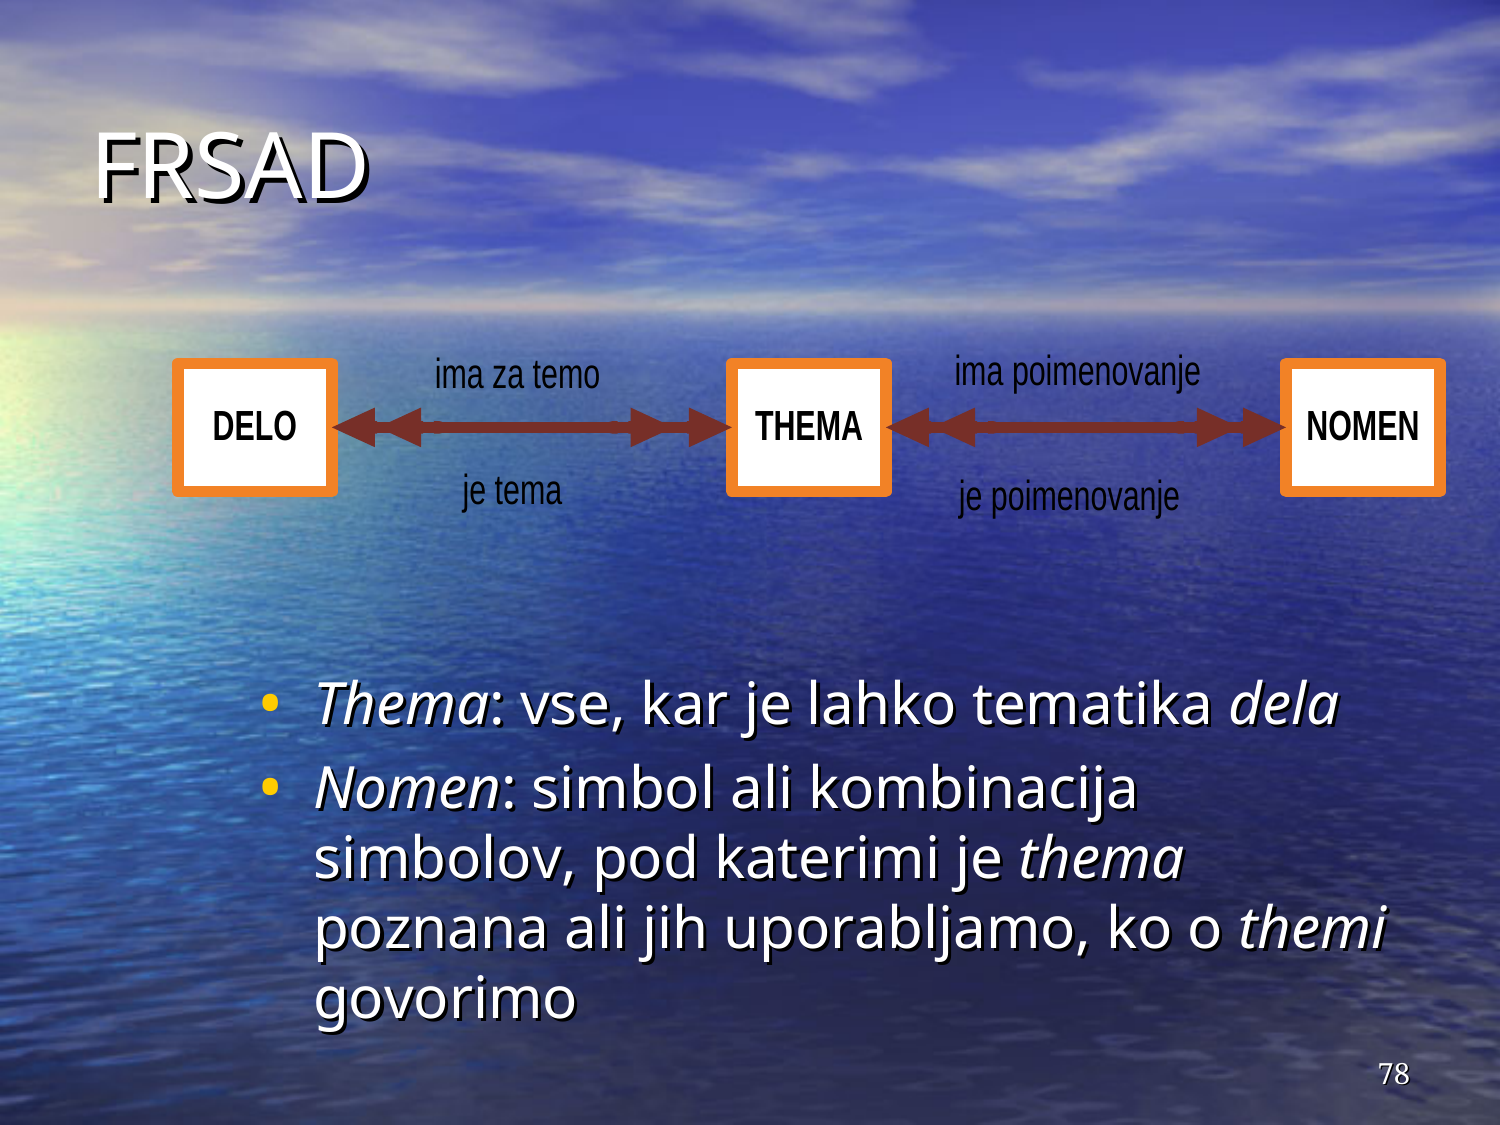

# FRSAD
Thema: vse, kar je lahko tematika dela
Nomen: simbol ali kombinacija simbolov, pod katerimi je thema poznana ali jih uporabljamo, ko o themi govorimo